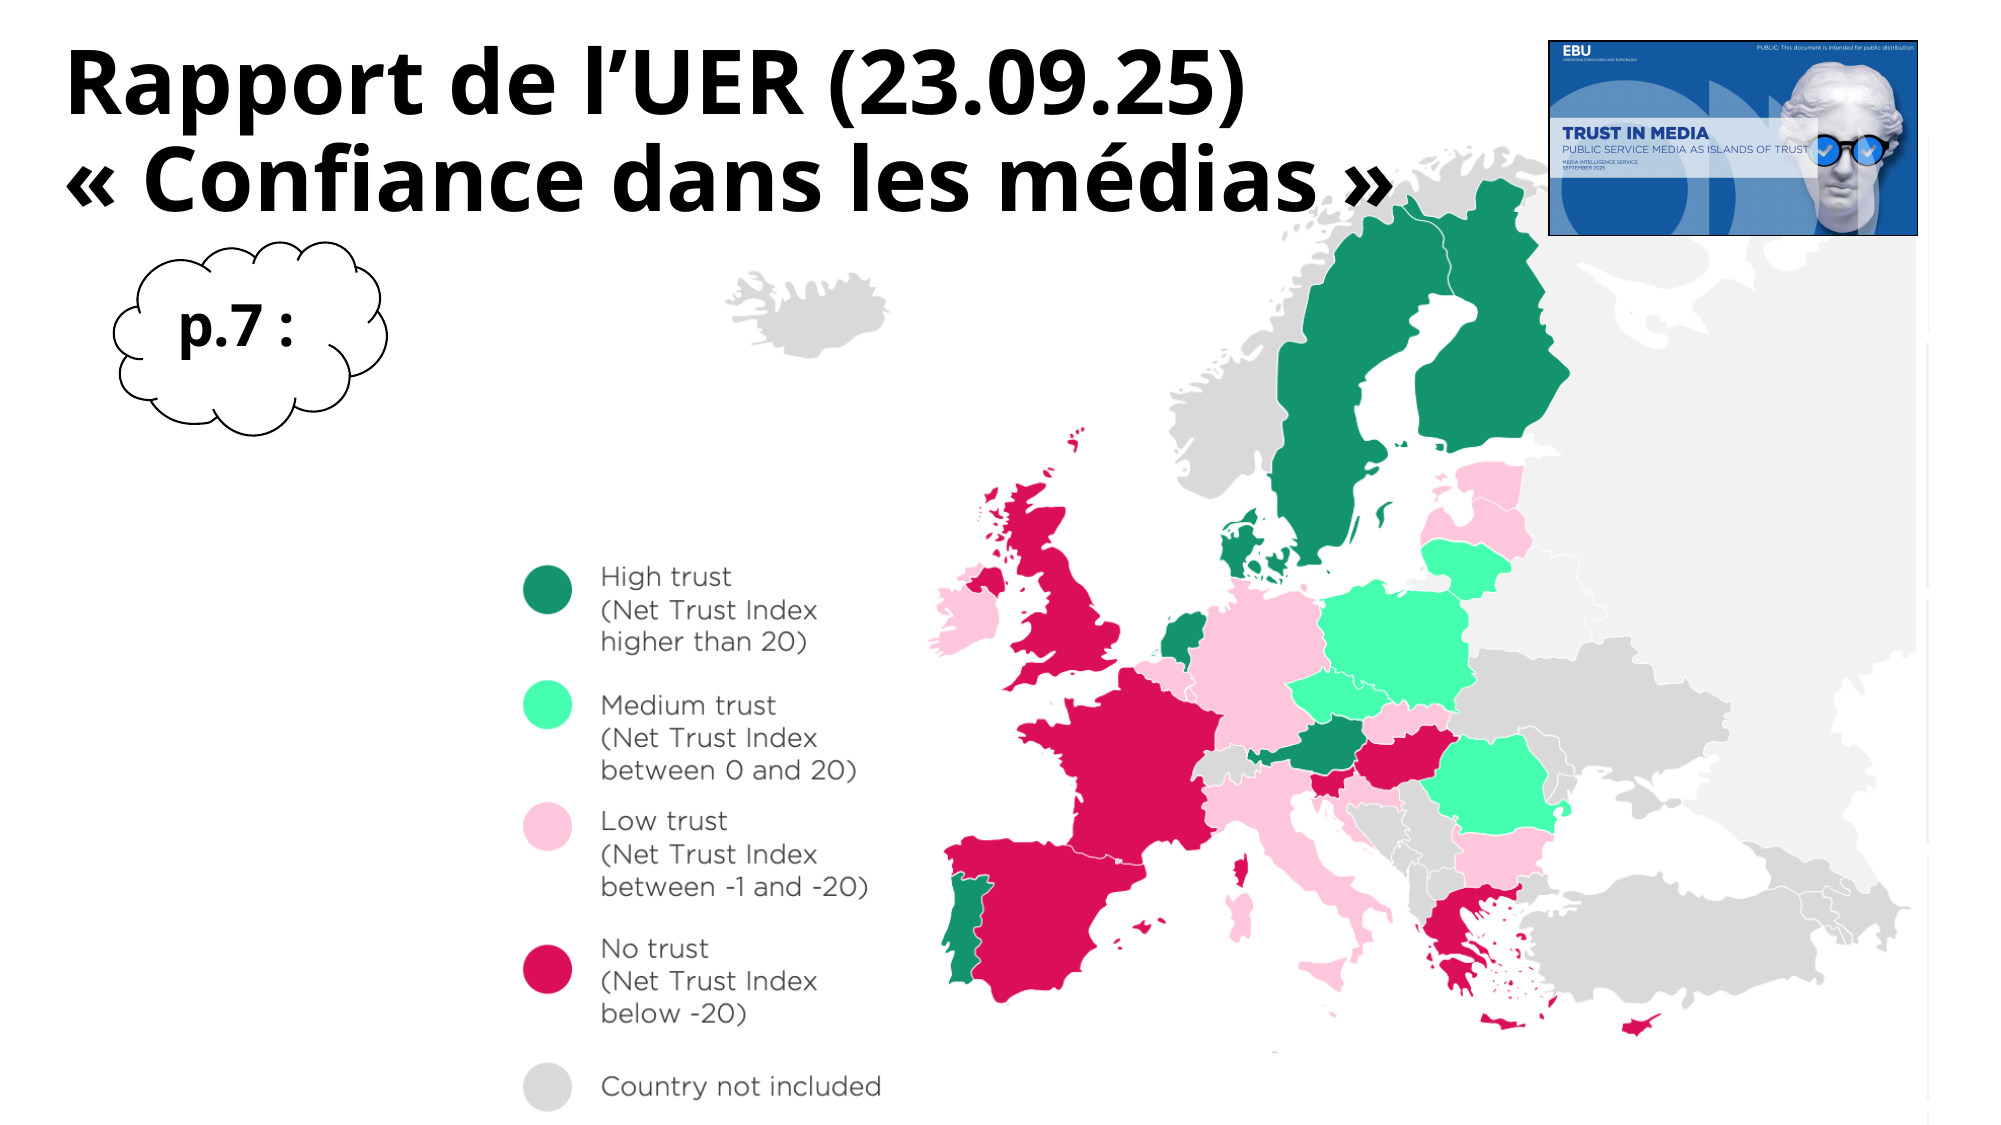

# Rapport de l’UER (23.09.25) « Confiance dans les médias »
p.7 :